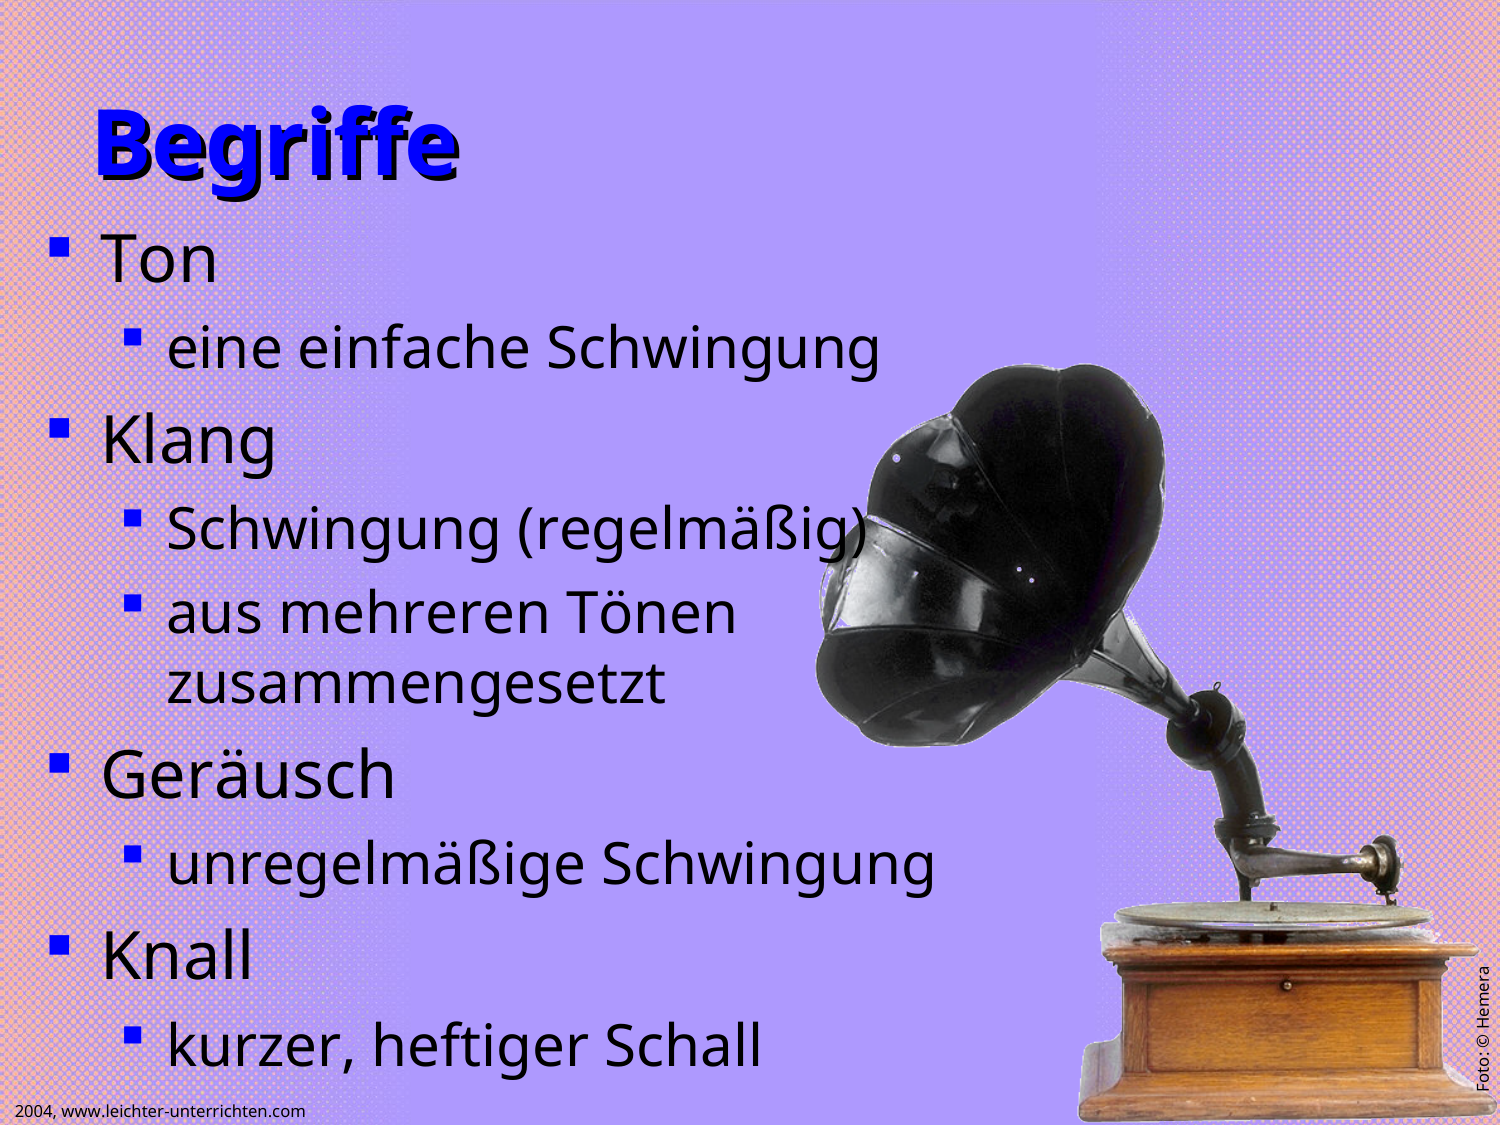

# Begriffe
Ton
eine einfache Schwingung
Klang
Schwingung (regelmäßig)
aus mehreren Tönen
zusammengesetzt
Geräusch
unregelmäßige Schwingung
Knall
kurzer, heftiger Schall
Foto: © Hemera